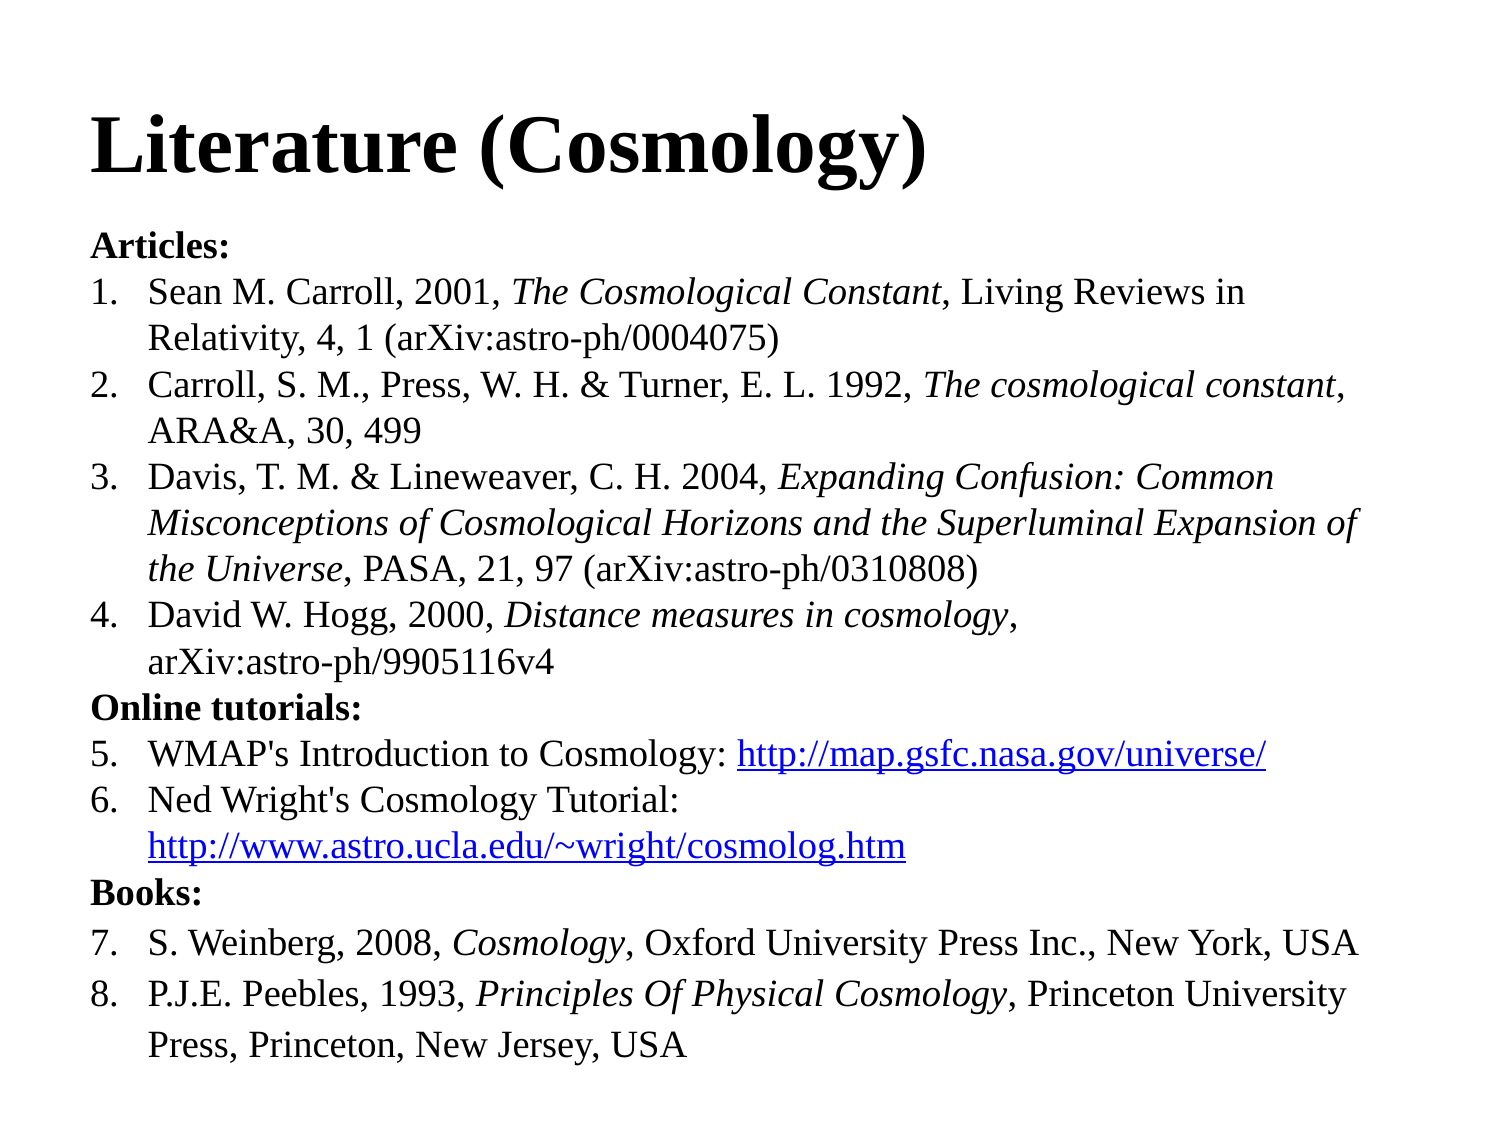

# Literature (Cosmology)
Articles:
Sean M. Carroll, 2001, The Cosmological Constant, Living Reviews in Relativity, 4, 1 (arXiv:astro-ph/0004075)
Carroll, S. M., Press, W. H. & Turner, E. L. 1992, The cosmological constant, ARA&A, 30, 499
Davis, T. M. & Lineweaver, C. H. 2004, Expanding Confusion: Common Misconceptions of Cosmological Horizons and the Superluminal Expansion of the Universe, PASA, 21, 97 (arXiv:astro-ph/0310808)
David W. Hogg, 2000, Distance measures in cosmology, arXiv:astro-ph/9905116v4
Online tutorials:
WMAP's Introduction to Cosmology: http://map.gsfc.nasa.gov/universe/
Ned Wright's Cosmology Tutorial: http://www.astro.ucla.edu/~wright/cosmolog.htm
Books:
S. Weinberg, 2008, Cosmology, Oxford University Press Inc., New York, USA
P.J.E. Peebles, 1993, Principles Of Physical Cosmology, Princeton University Press, Princeton, New Jersey, USA